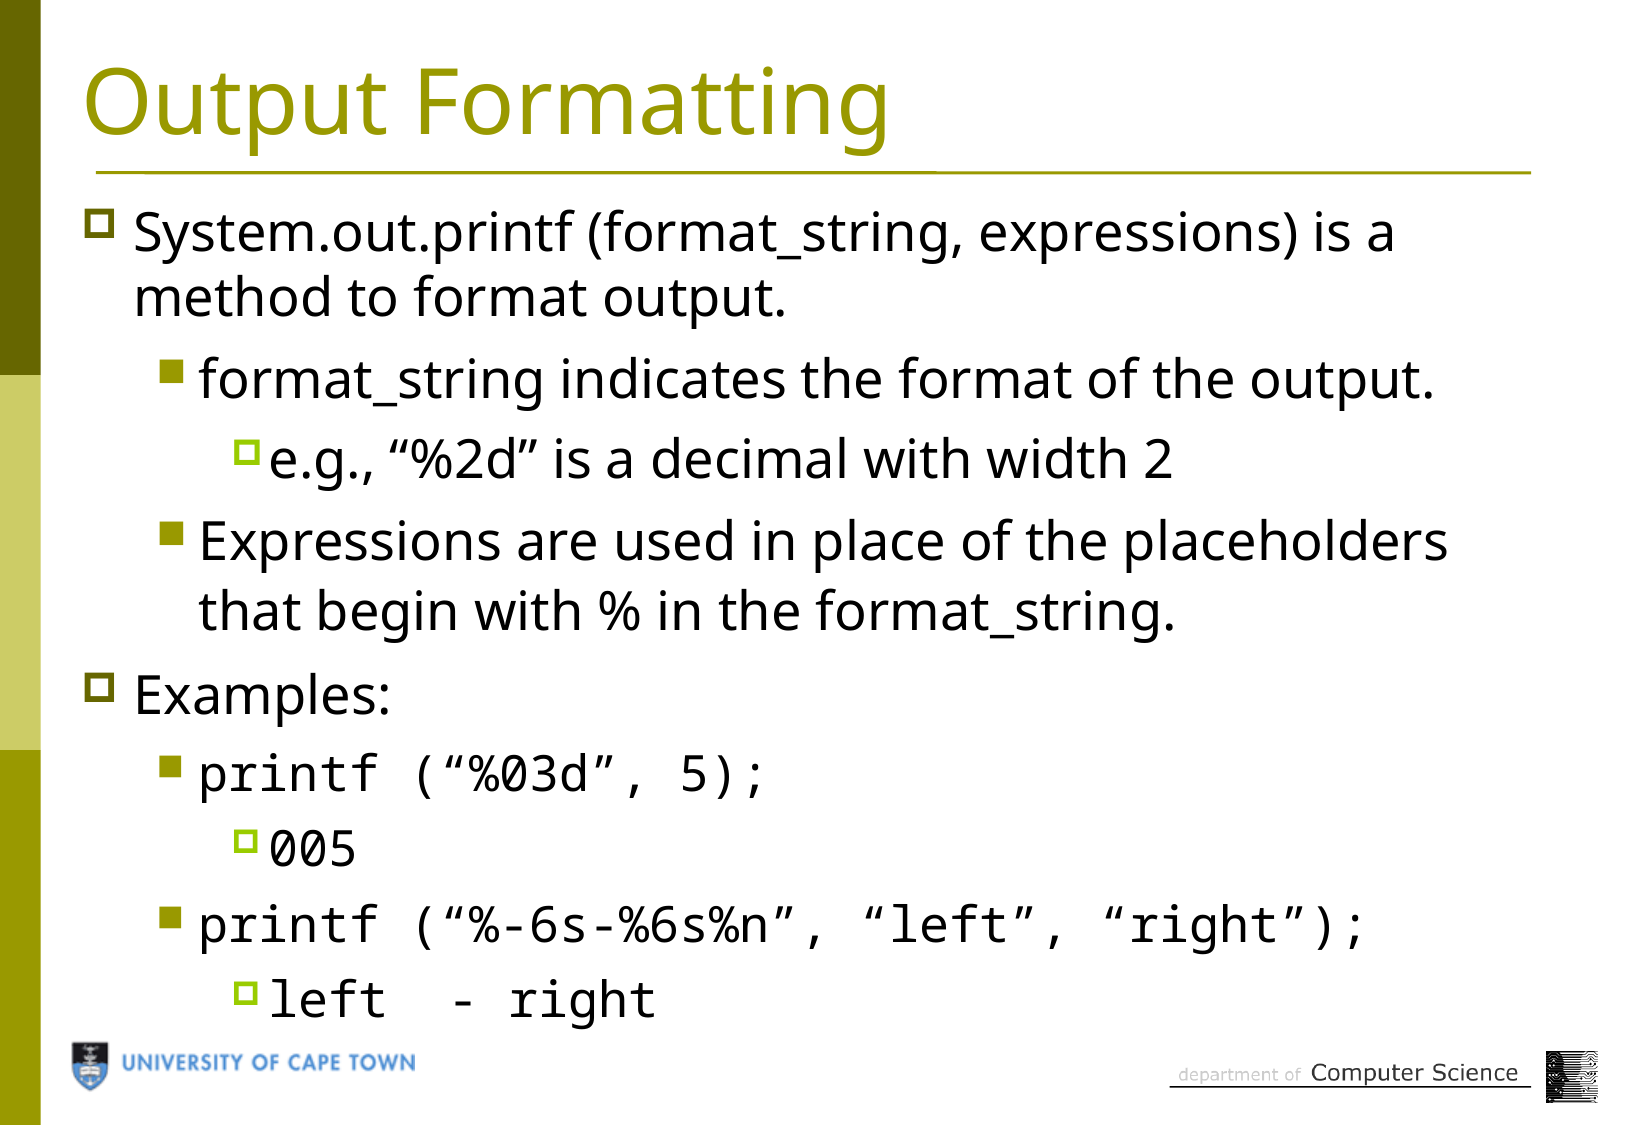

# Output Formatting
System.out.printf (format_string, expressions) is a method to format output.
format_string indicates the format of the output.
e.g., “%2d” is a decimal with width 2
Expressions are used in place of the placeholders that begin with % in the format_string.
Examples:
printf (“%03d”, 5);
005
printf (“%-6s-%6s%n”, “left”, “right”);
left - right